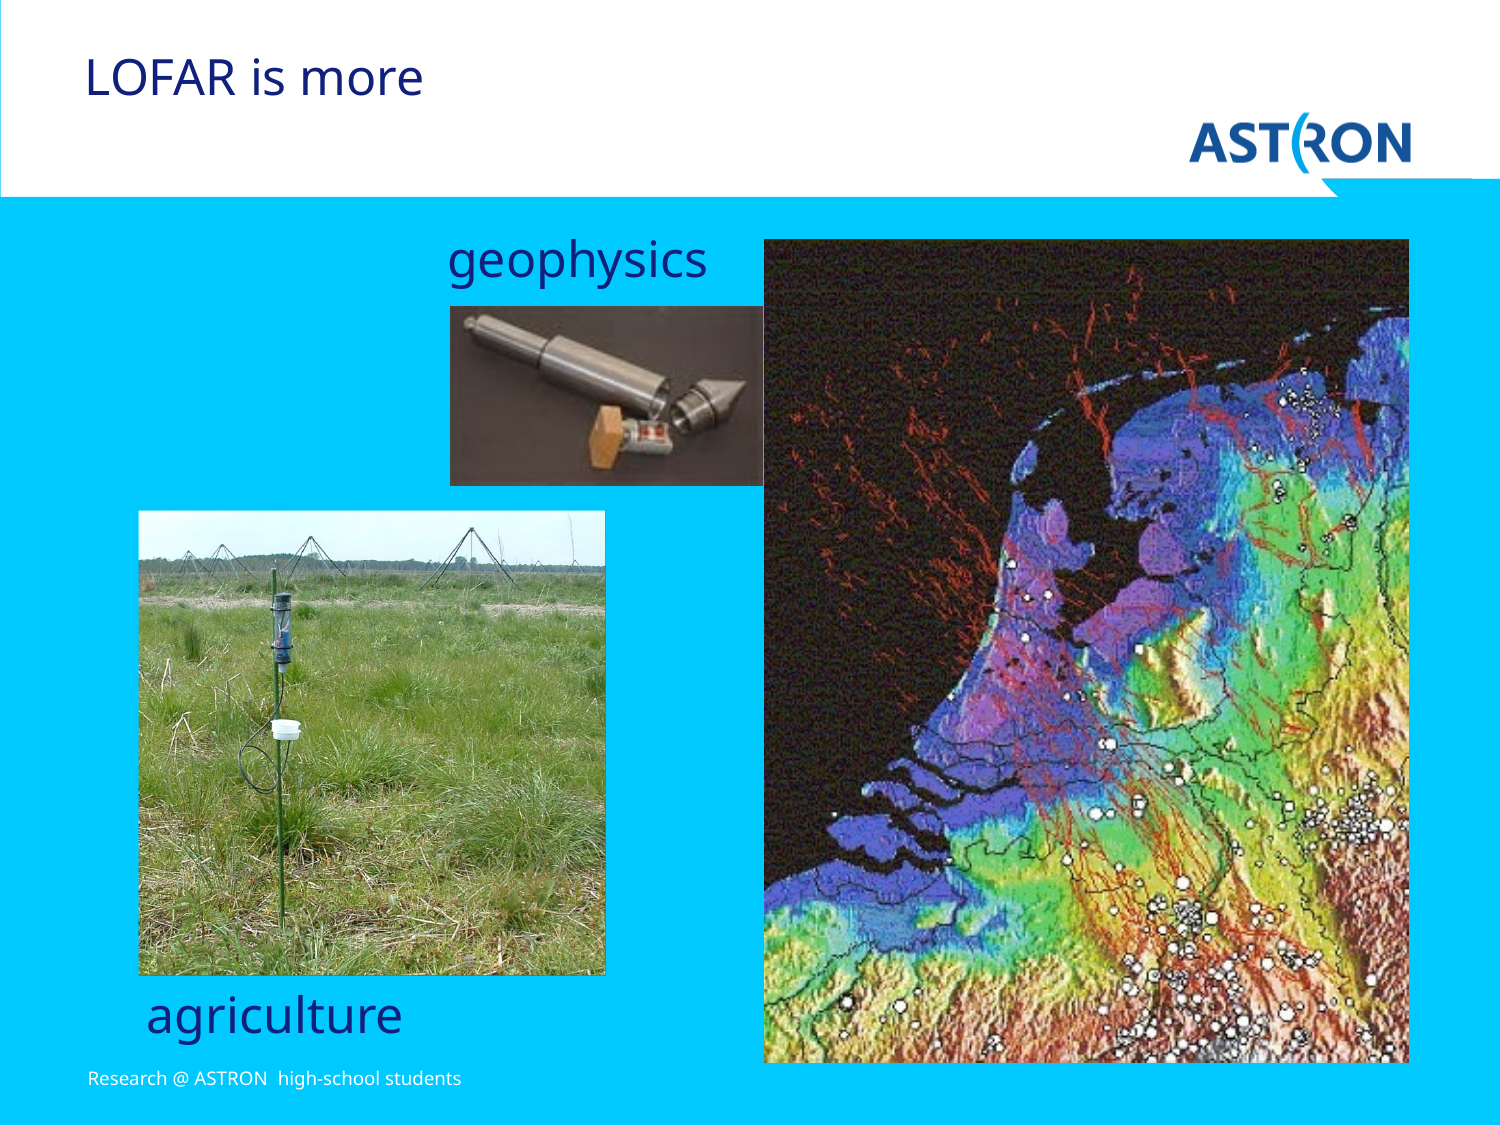

LOFAR is more
geophysics
agriculture
Research @ ASTRON high-school students